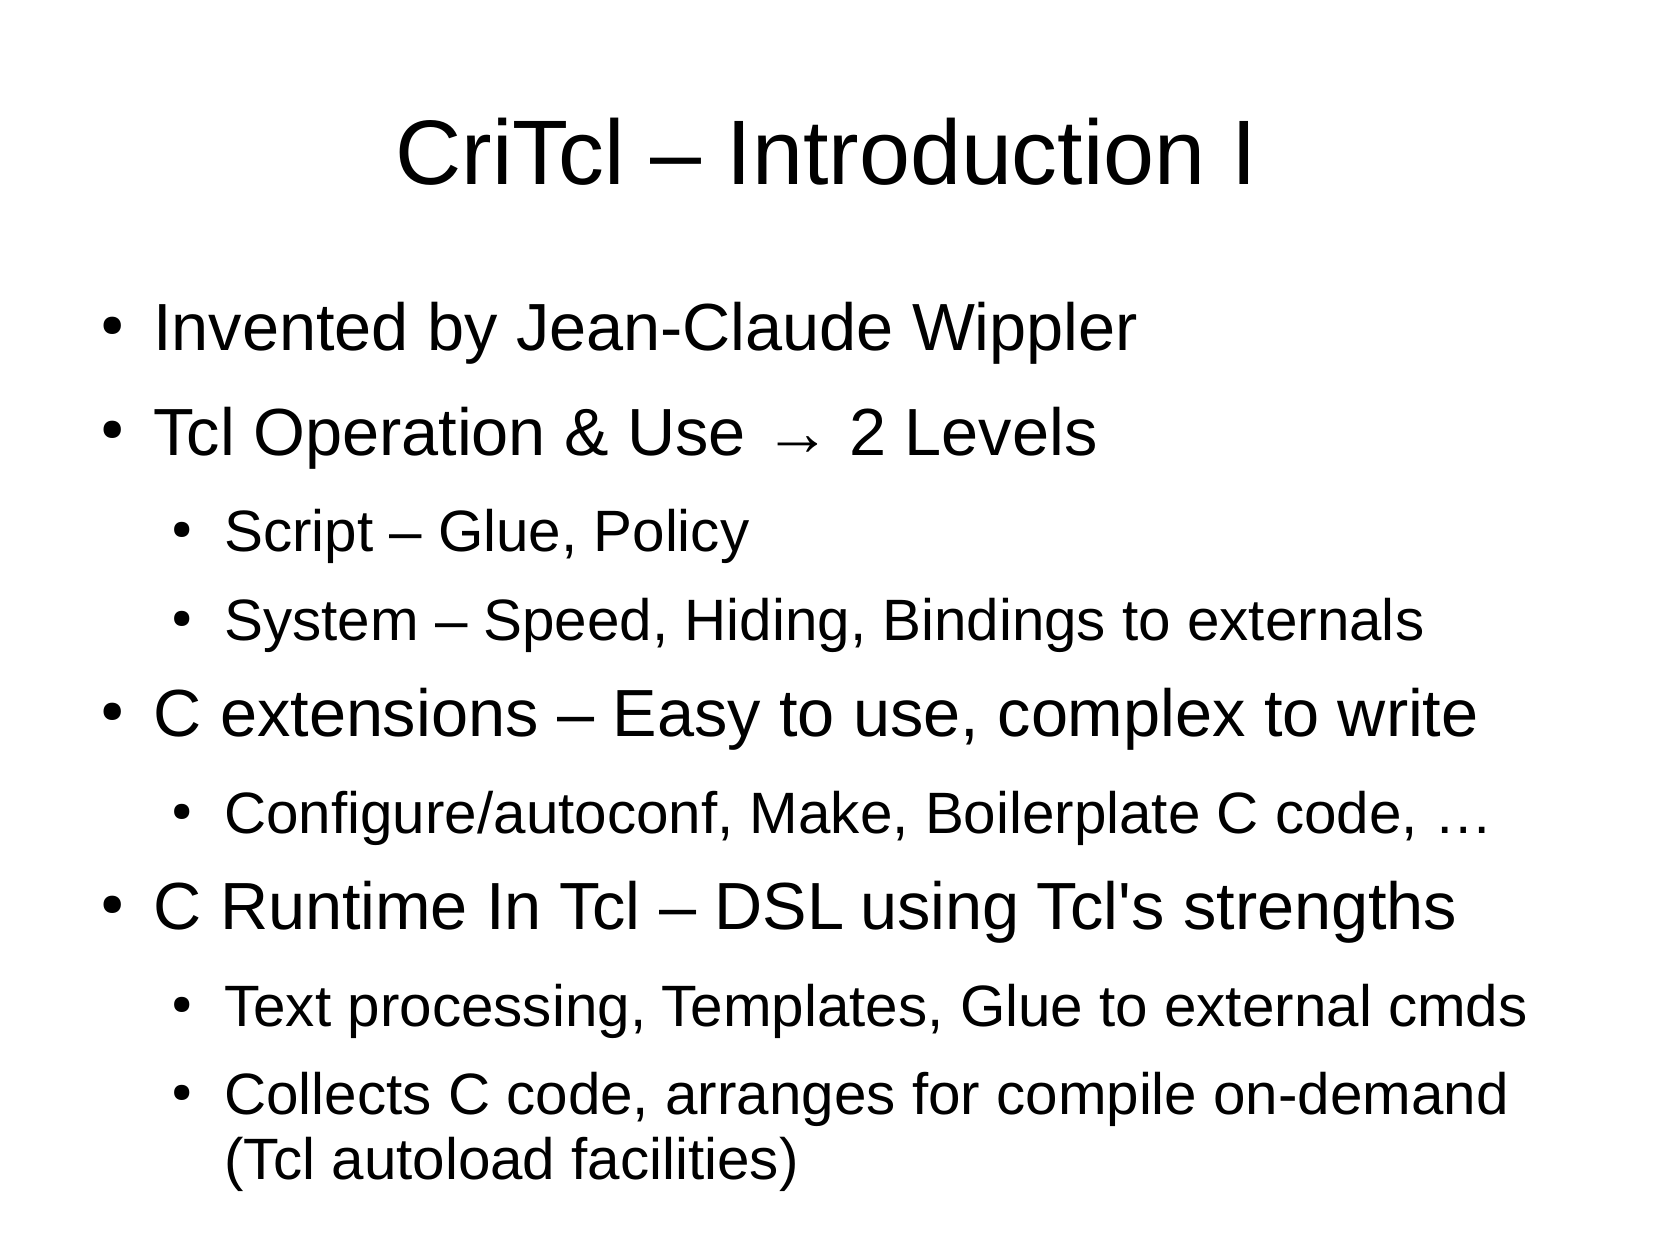

# CriTcl – Introduction I
Invented by Jean-Claude Wippler
Tcl Operation & Use → 2 Levels
Script – Glue, Policy
System – Speed, Hiding, Bindings to externals
C extensions – Easy to use, complex to write
Configure/autoconf, Make, Boilerplate C code, …
C Runtime In Tcl – DSL using Tcl's strengths
Text processing, Templates, Glue to external cmds
Collects C code, arranges for compile on-demand
(Tcl autoload facilities)